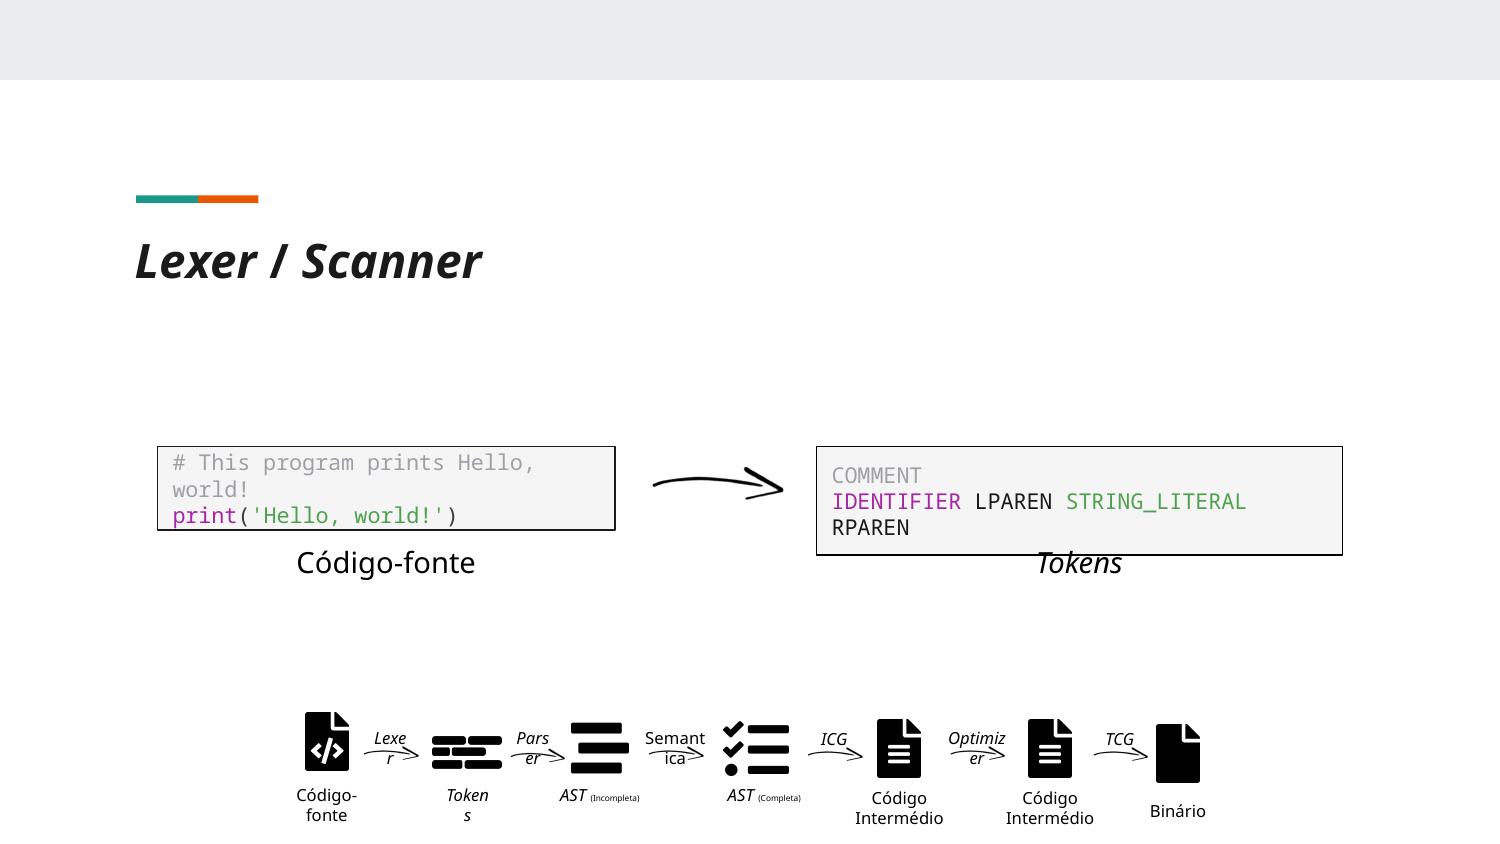

# Lexer / Scanner
# This program prints Hello, world!
print('Hello, world!')
COMMENT
IDENTIFIER LPAREN STRING_LITERAL RPAREN
Código-fonte
Tokens
Tokens
Código-fonte
Lexer
Parser
Semantica
Optimizer
ICG
TCG
AST (Completa)
AST (Incompleta)
Código Intermédio
Código Intermédio
Binário